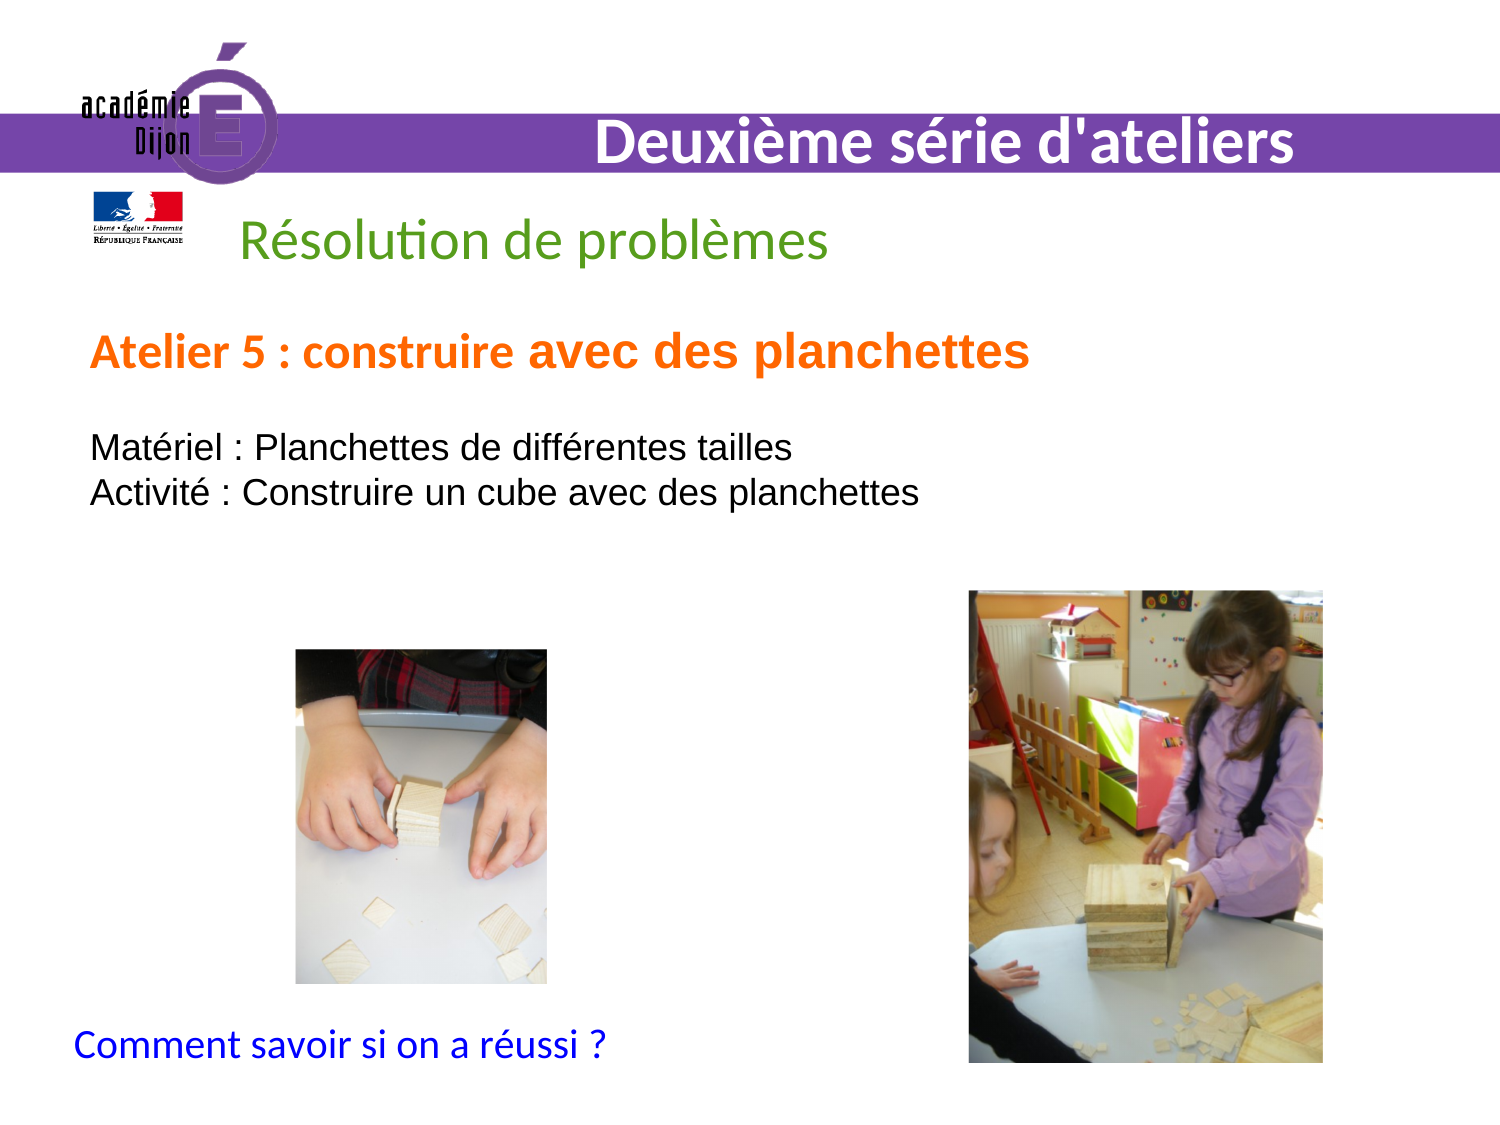

Deuxième série d'ateliers
Résolution de problèmes
Atelier 5 : construire avec des planchettes
Matériel : Planchettes de différentes tailles
Activité : Construire un cube avec des planchettes
Comment savoir si on a réussi ?